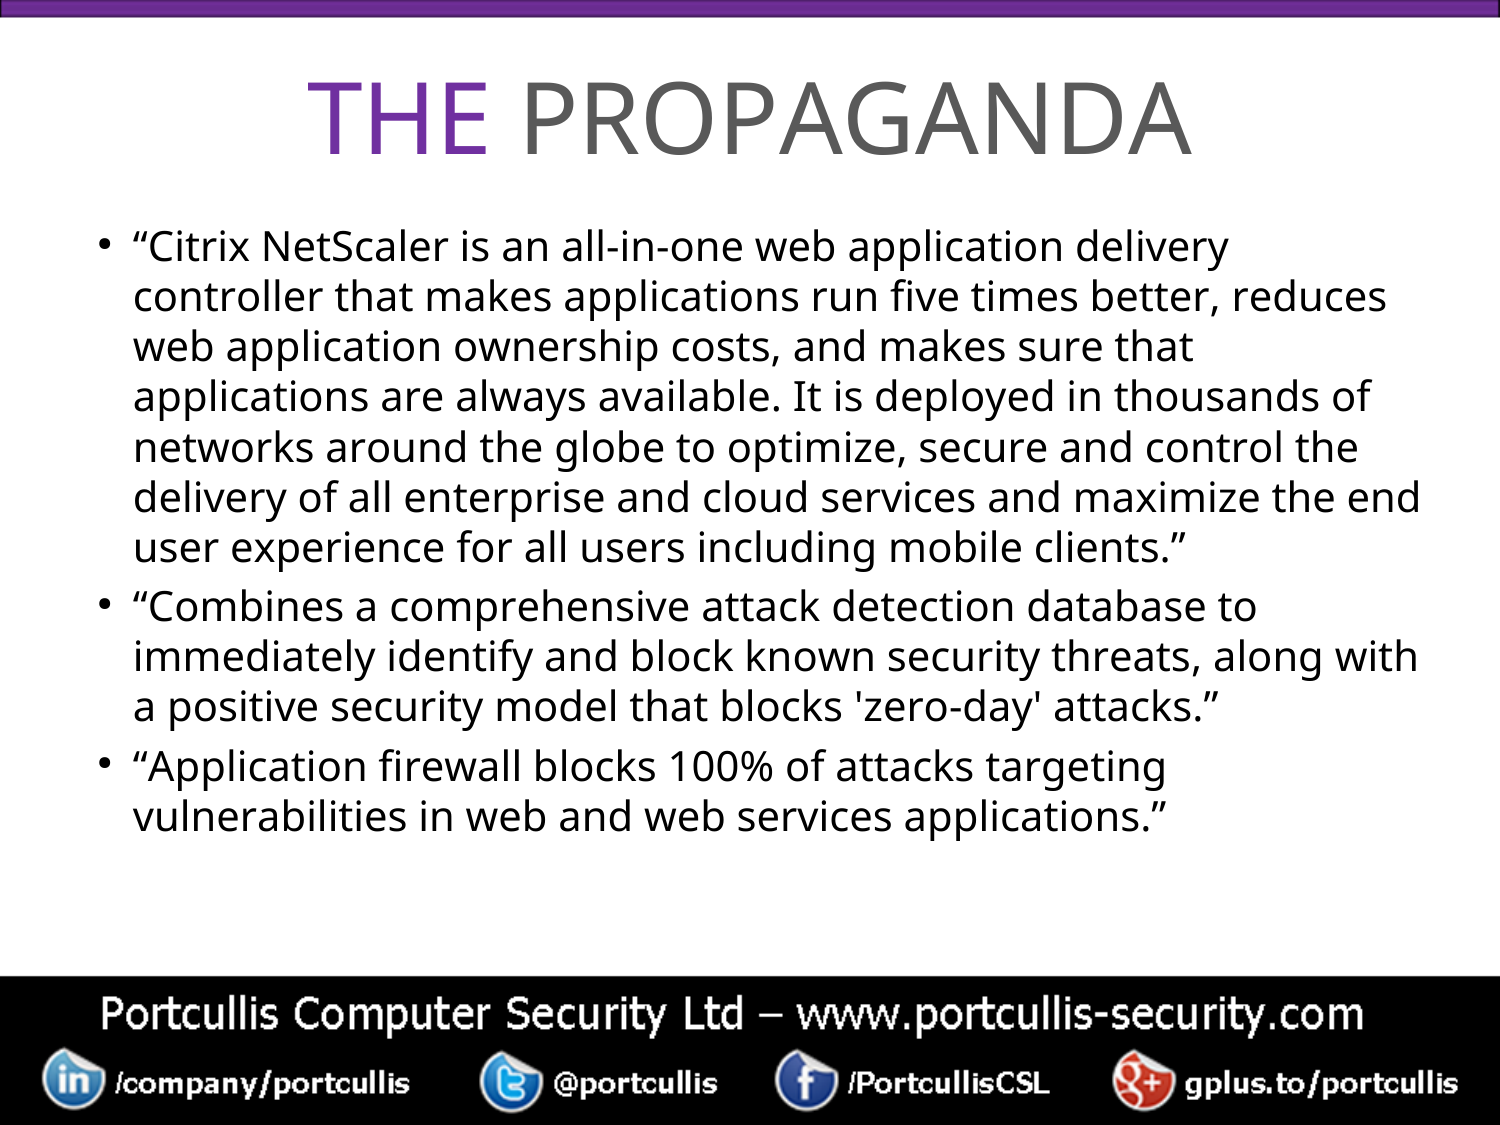

# THE PROPAGANDA
“Citrix NetScaler is an all-in-one web application delivery controller that makes applications run five times better, reduces web application ownership costs, and makes sure that applications are always available. It is deployed in thousands of networks around the globe to optimize, secure and control the delivery of all enterprise and cloud services and maximize the end user experience for all users including mobile clients.”
“Combines a comprehensive attack detection database to immediately identify and block known security threats, along with a positive security model that blocks 'zero-day' attacks.”
“Application firewall blocks 100% of attacks targeting vulnerabilities in web and web services applications.”